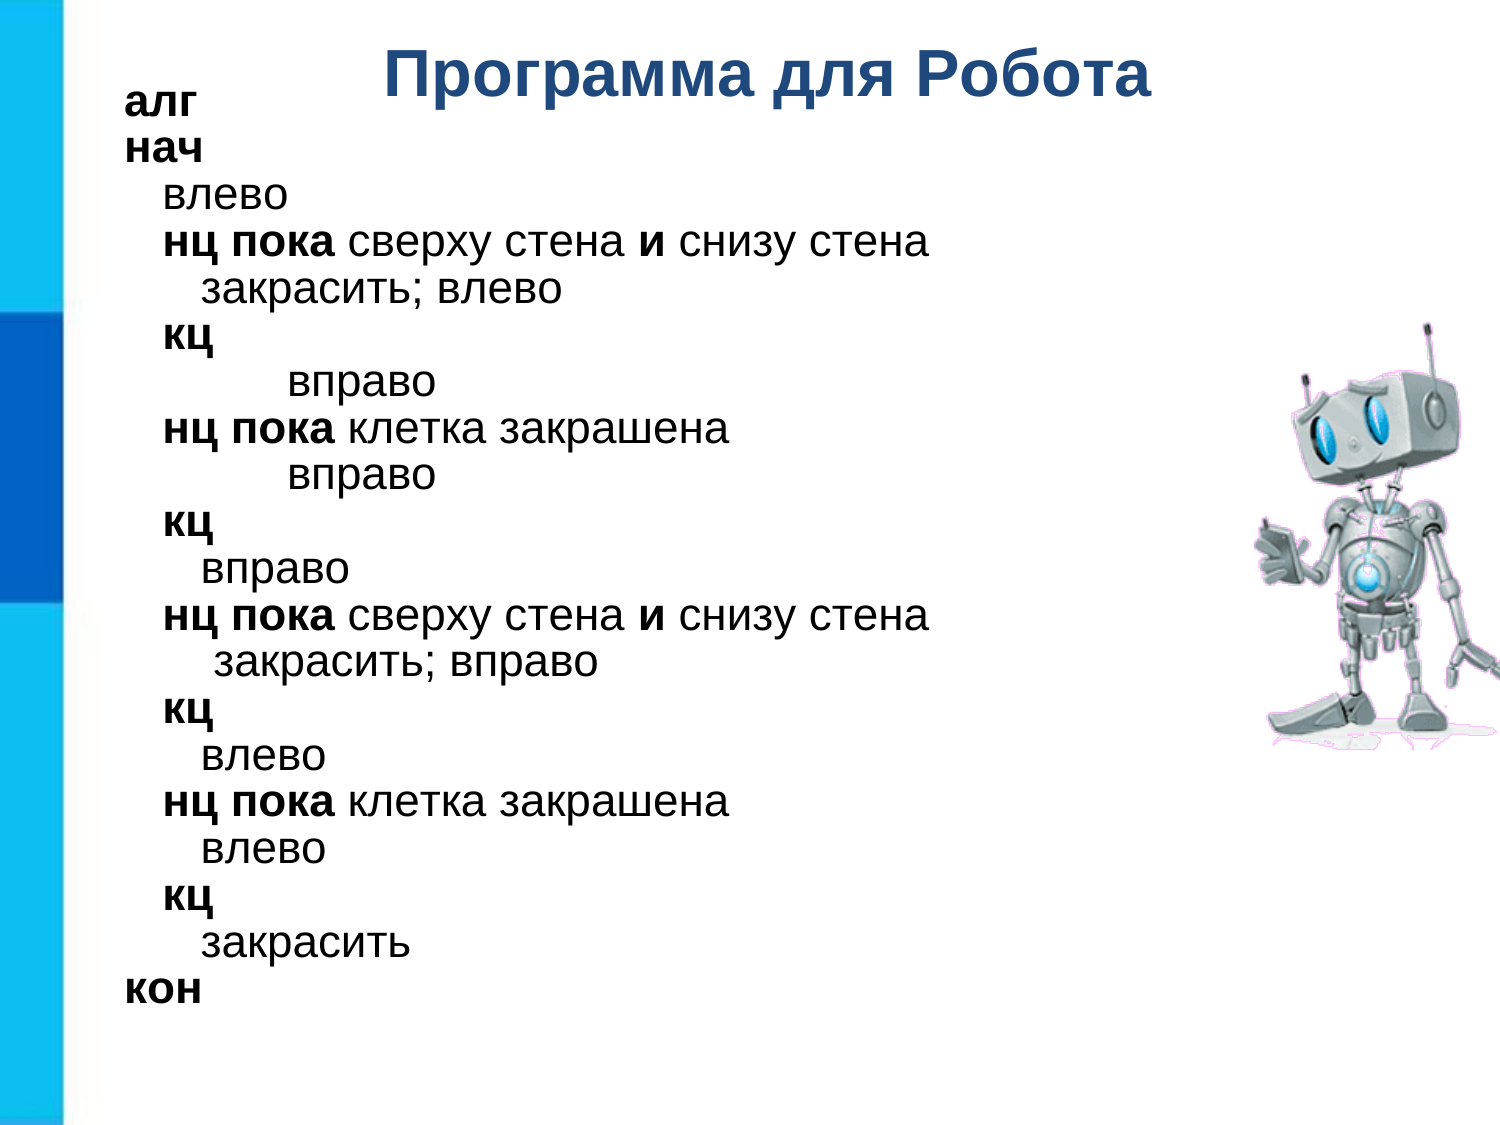

Программа для Робота
алг
нач
 влево
 нц пока сверху стена и снизу стена
 закрасить; влево
 кц
	 вправо
 нц пока клетка закрашена
	 вправо
 кц
 вправо
 нц пока сверху стена и снизу стена
 закрасить; вправо
 кц
 влево
 нц пока клетка закрашена
 влево
 кц
 закрасить
кон